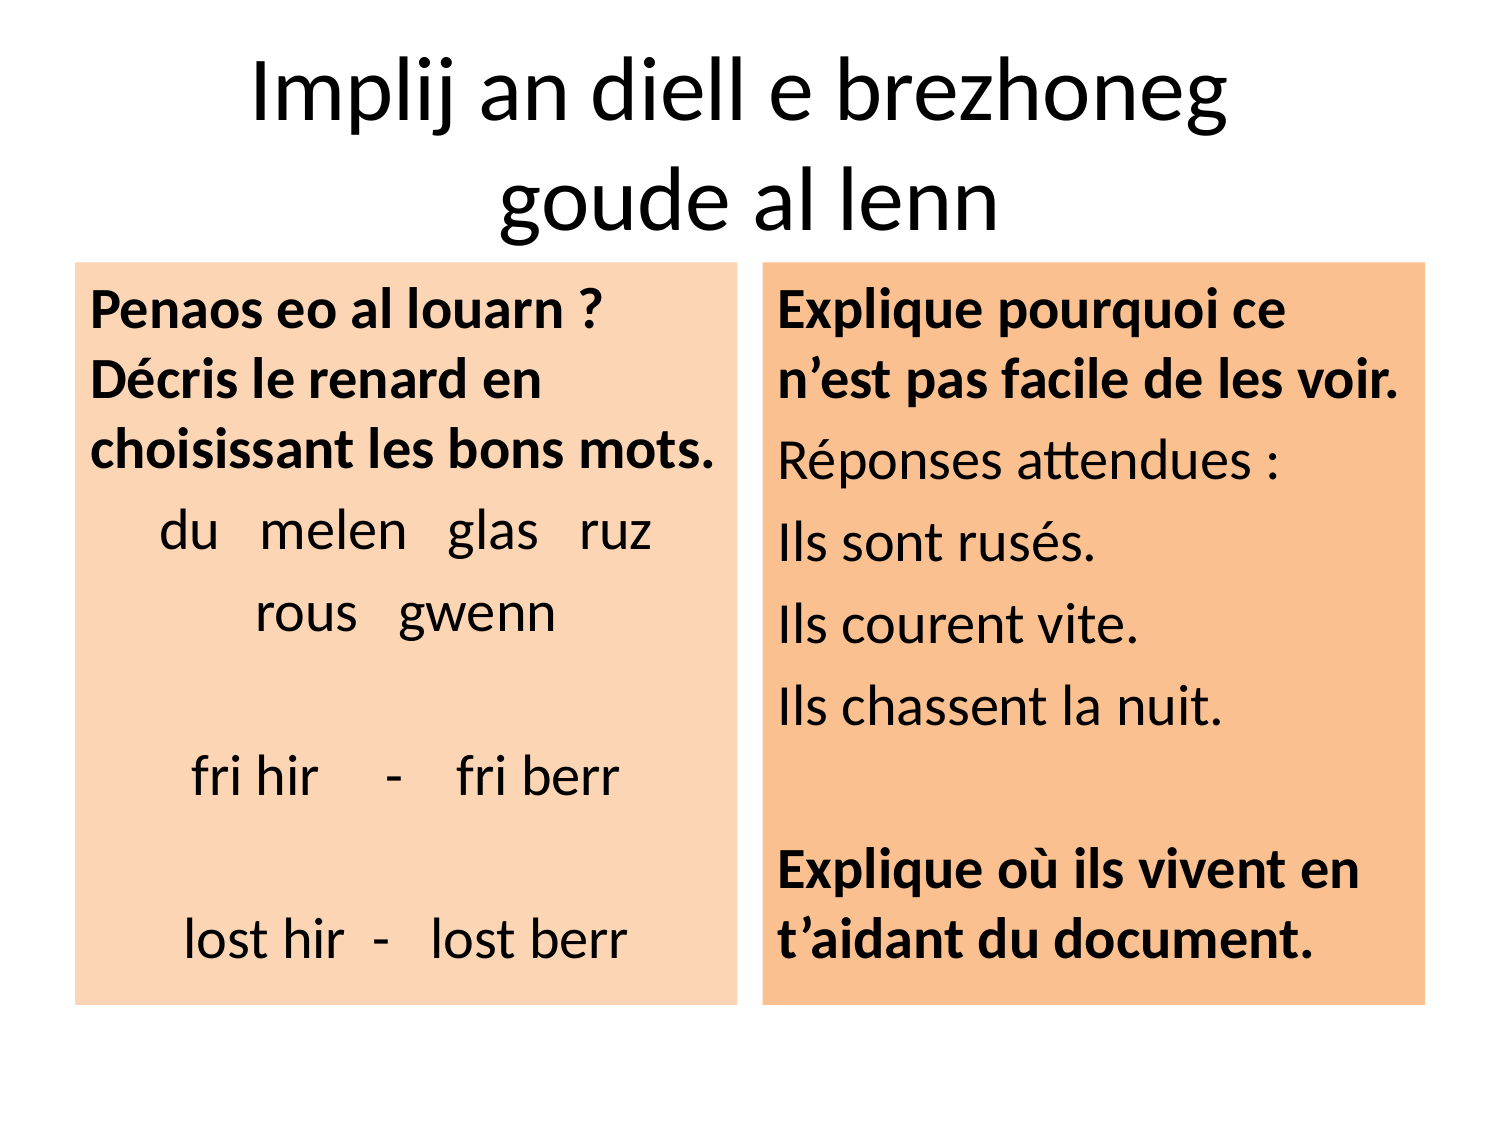

# Implij an diell e brezhoneg goude al lenn
Penaos eo al louarn ? Décris le renard en choisissant les bons mots.
du melen glas ruz
rous gwenn
fri hir - fri berr
lost hir - lost berr
Explique pourquoi ce n’est pas facile de les voir.
Réponses attendues :
Ils sont rusés.
Ils courent vite.
Ils chassent la nuit.
Explique où ils vivent en t’aidant du document.